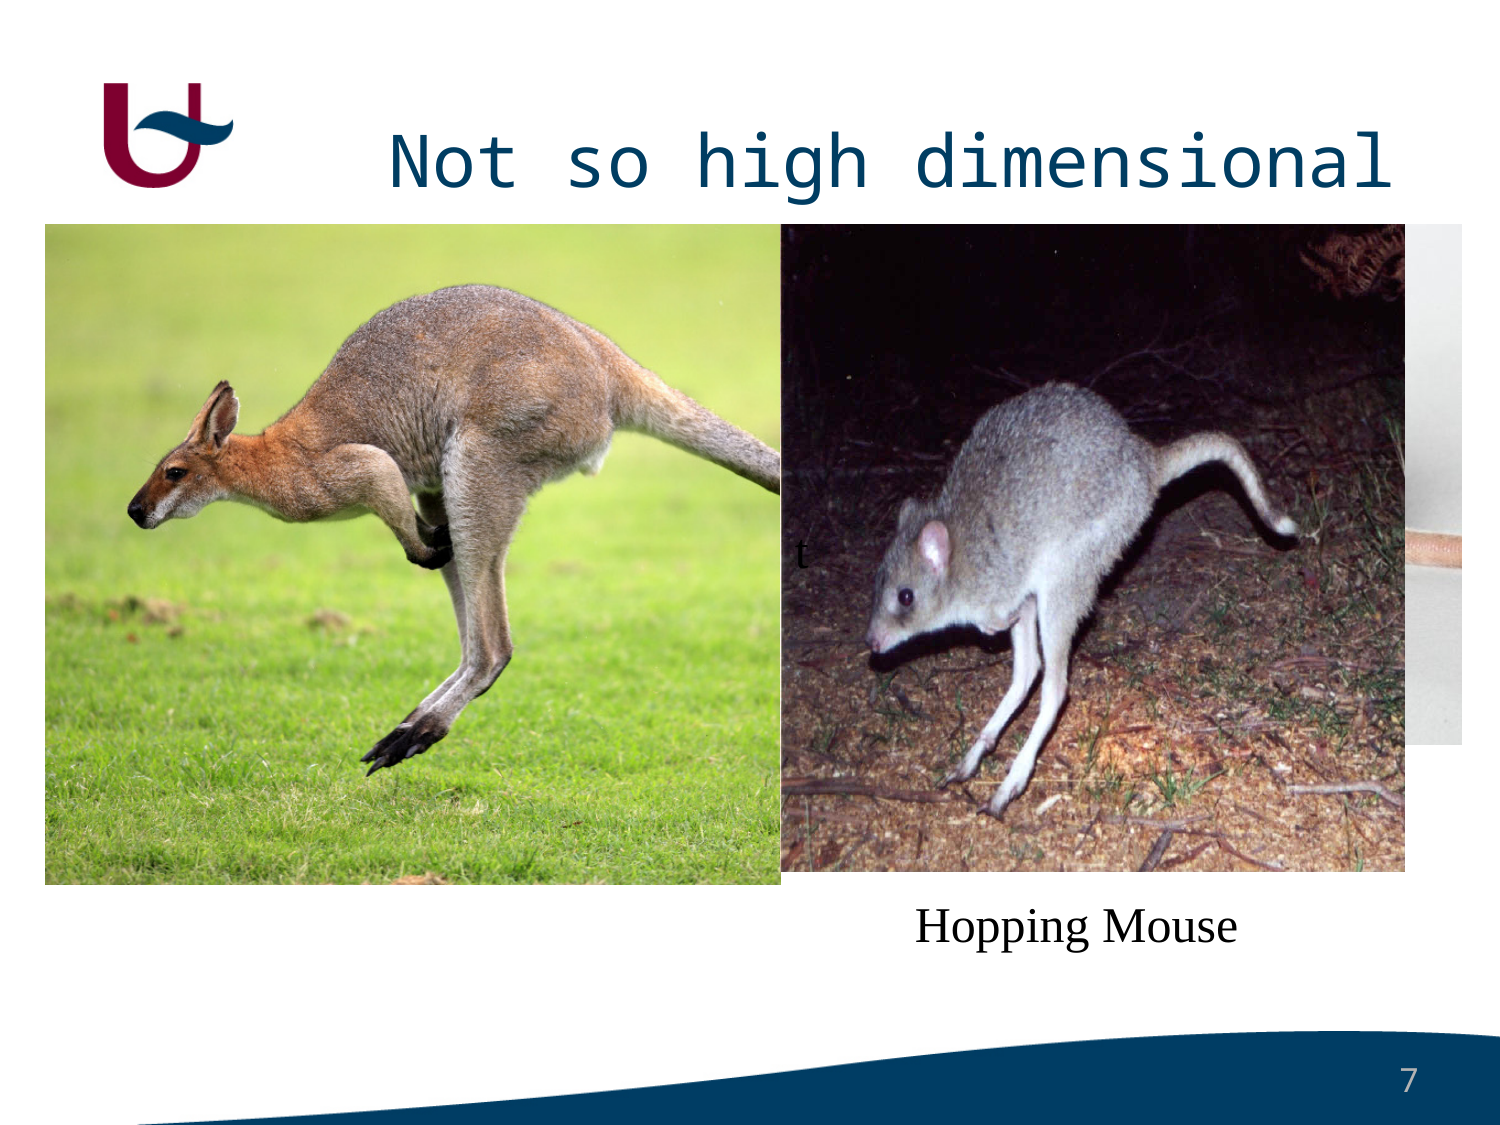

# Not so high dimensional
t
Hopping Mouse